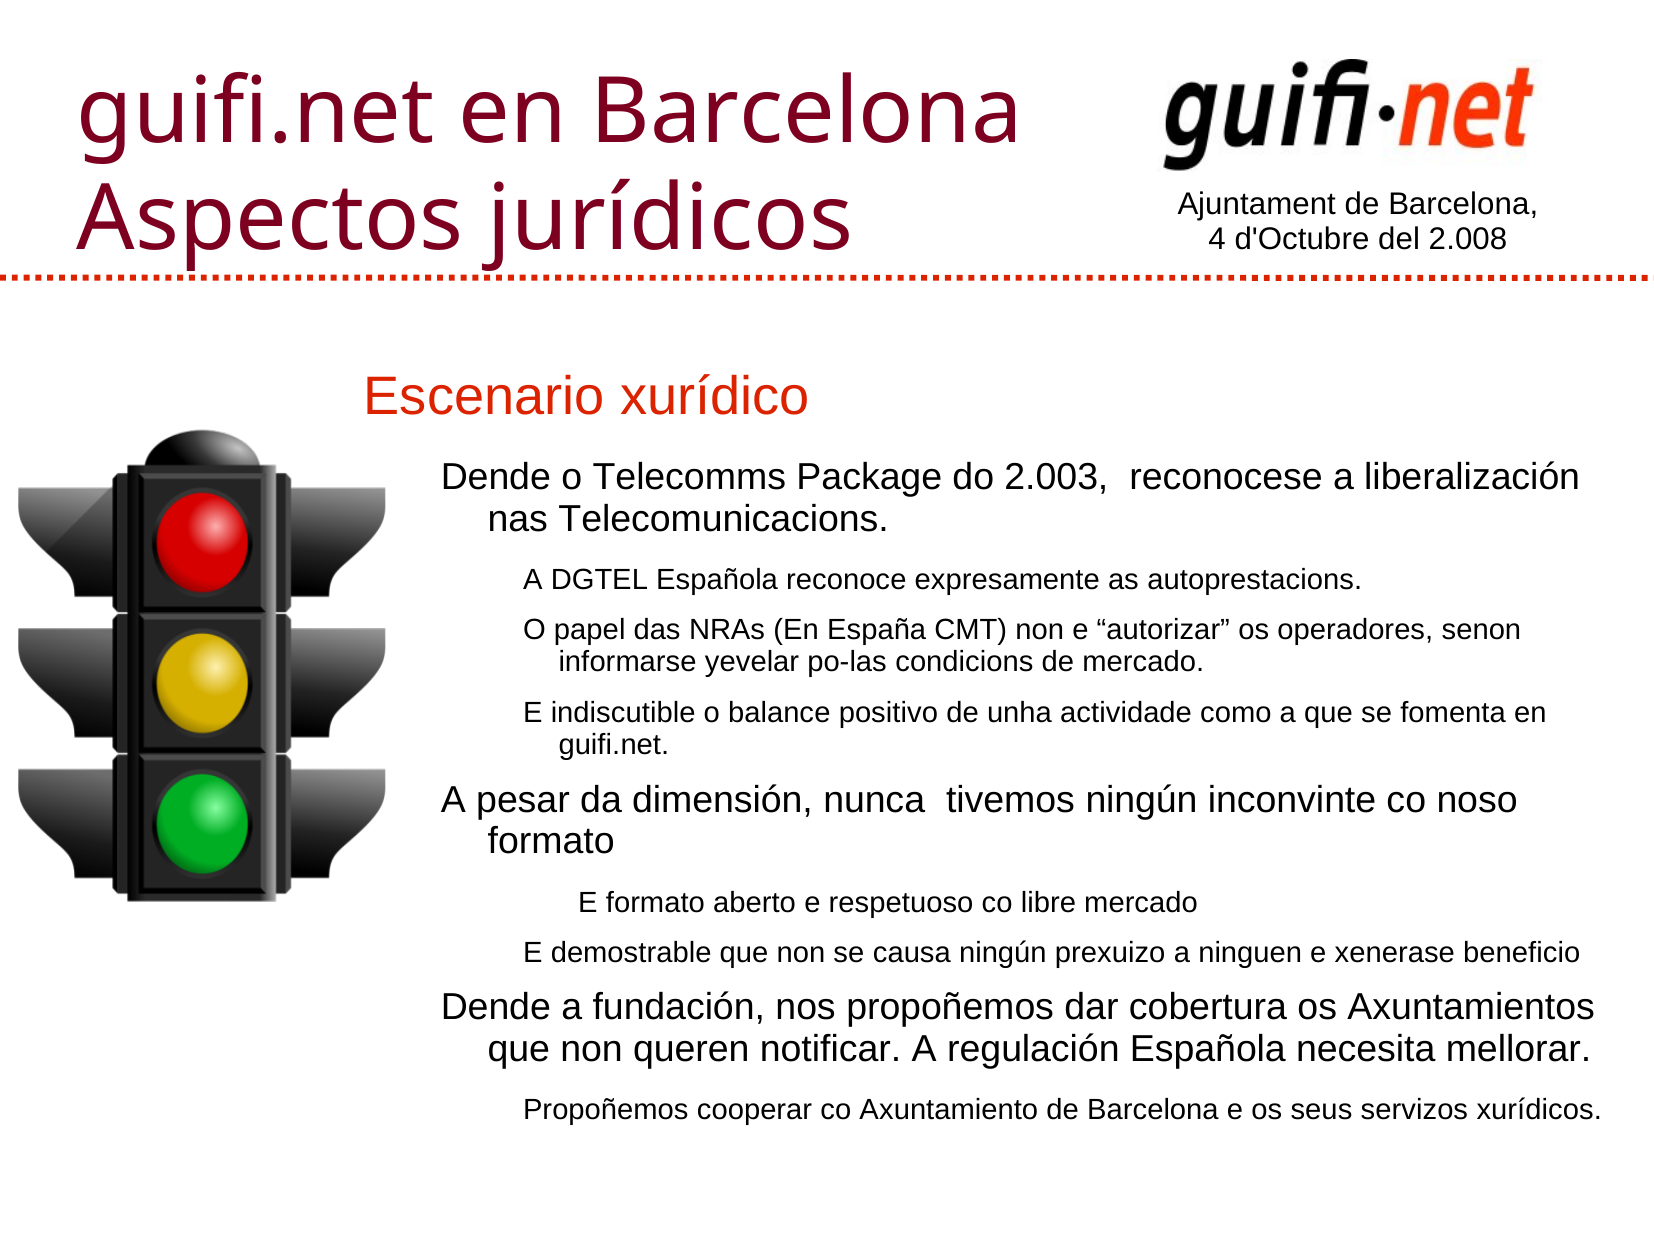

guifi.net en Barcelona
Aspectos jurídicos
Escenario xurídico
Dende o Telecomms Package do 2.003, reconocese a liberalización nas Telecomunicacions.
A DGTEL Española reconoce expresamente as autoprestacions.
O papel das NRAs (En España CMT) non e “autorizar” os operadores, senon informarse yevelar po-las condicions de mercado.
E indiscutible o balance positivo de unha actividade como a que se fomenta en guifi.net.
A pesar da dimensión, nunca tivemos ningún inconvinte co noso formato
 E formato aberto e respetuoso co libre mercado
E demostrable que non se causa ningún prexuizo a ninguen e xenerase beneficio
Dende a fundación, nos propoñemos dar cobertura os Axuntamientos que non queren notificar. A regulación Española necesita mellorar.
Propoñemos cooperar co Axuntamiento de Barcelona e os seus servizos xurídicos.